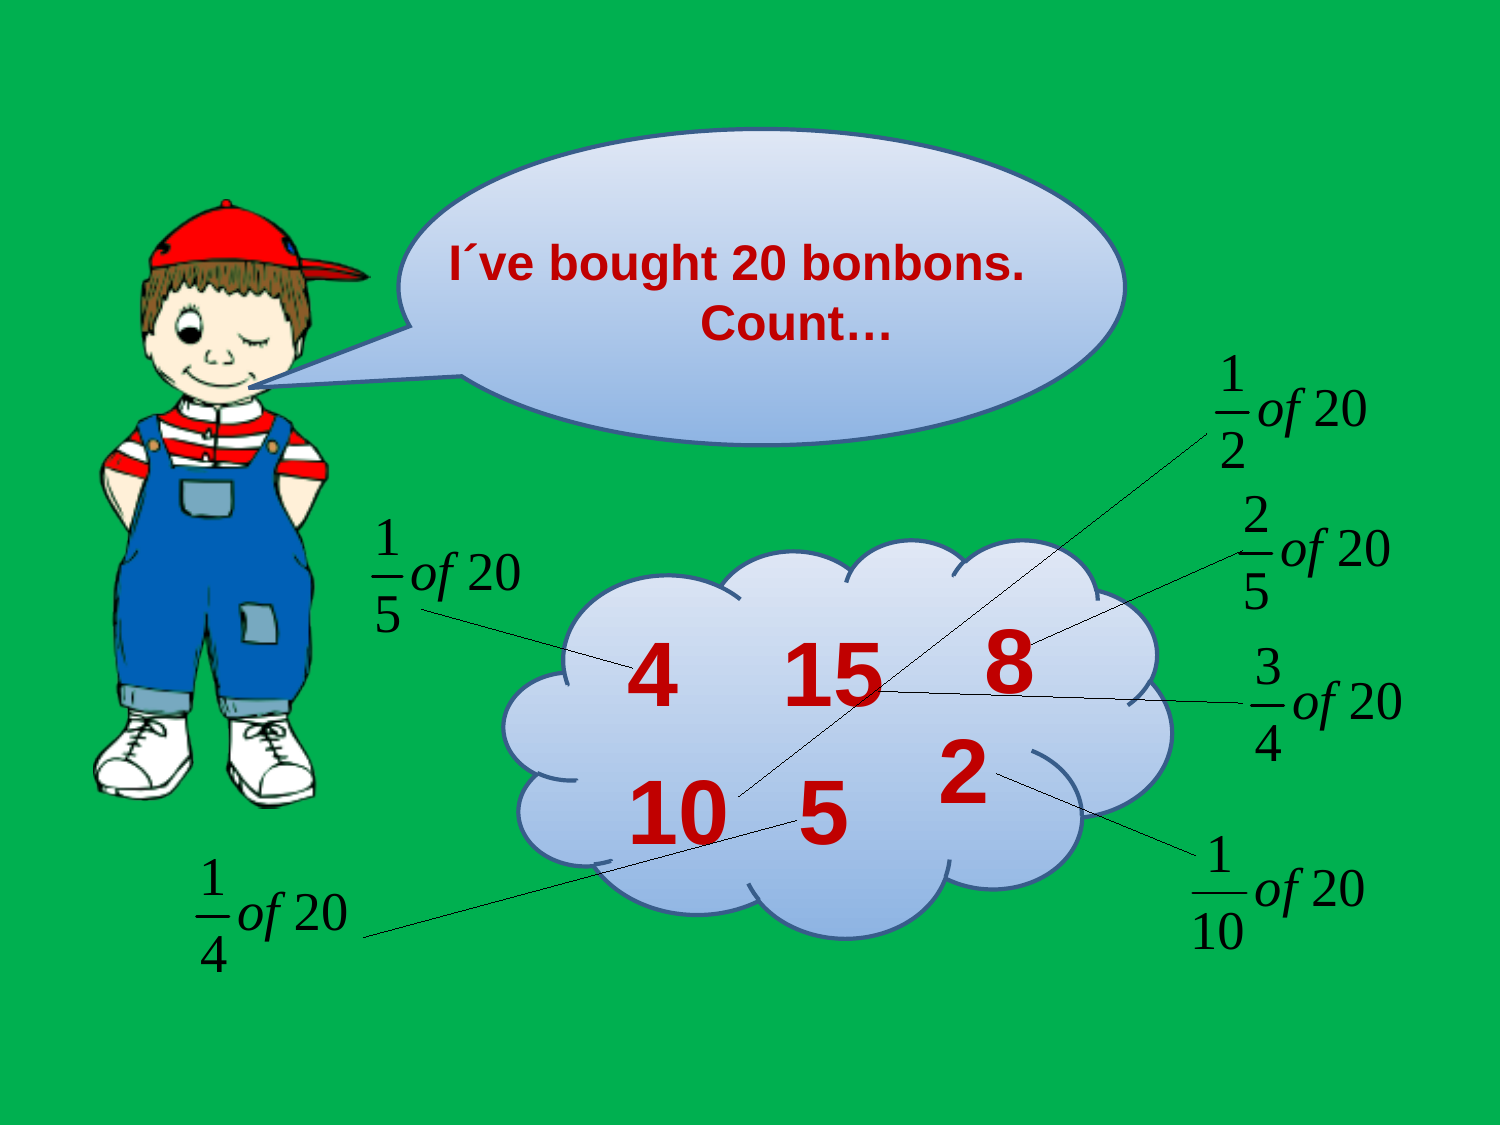

I´ve bought 20 bonbons.
 Count…
8
4
15
2
10
5